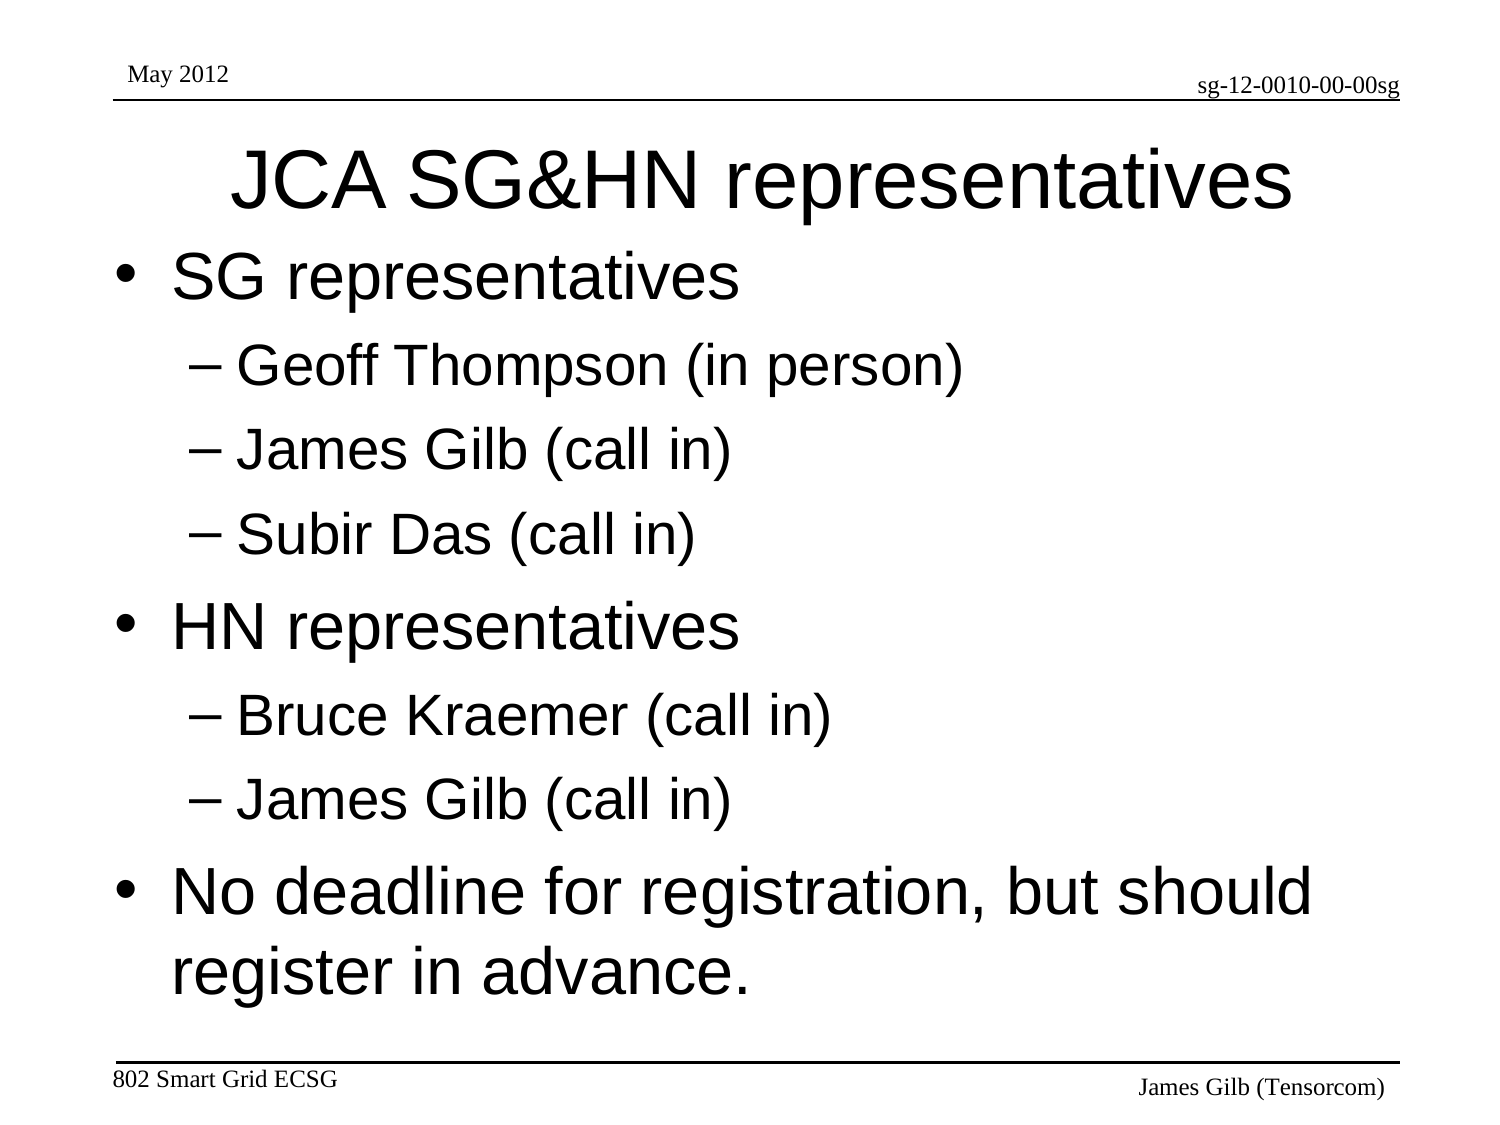

# JCA SG&HN representatives
SG representatives
Geoff Thompson (in person)
James Gilb (call in)
Subir Das (call in)
HN representatives
Bruce Kraemer (call in)
James Gilb (call in)
No deadline for registration, but should register in advance.